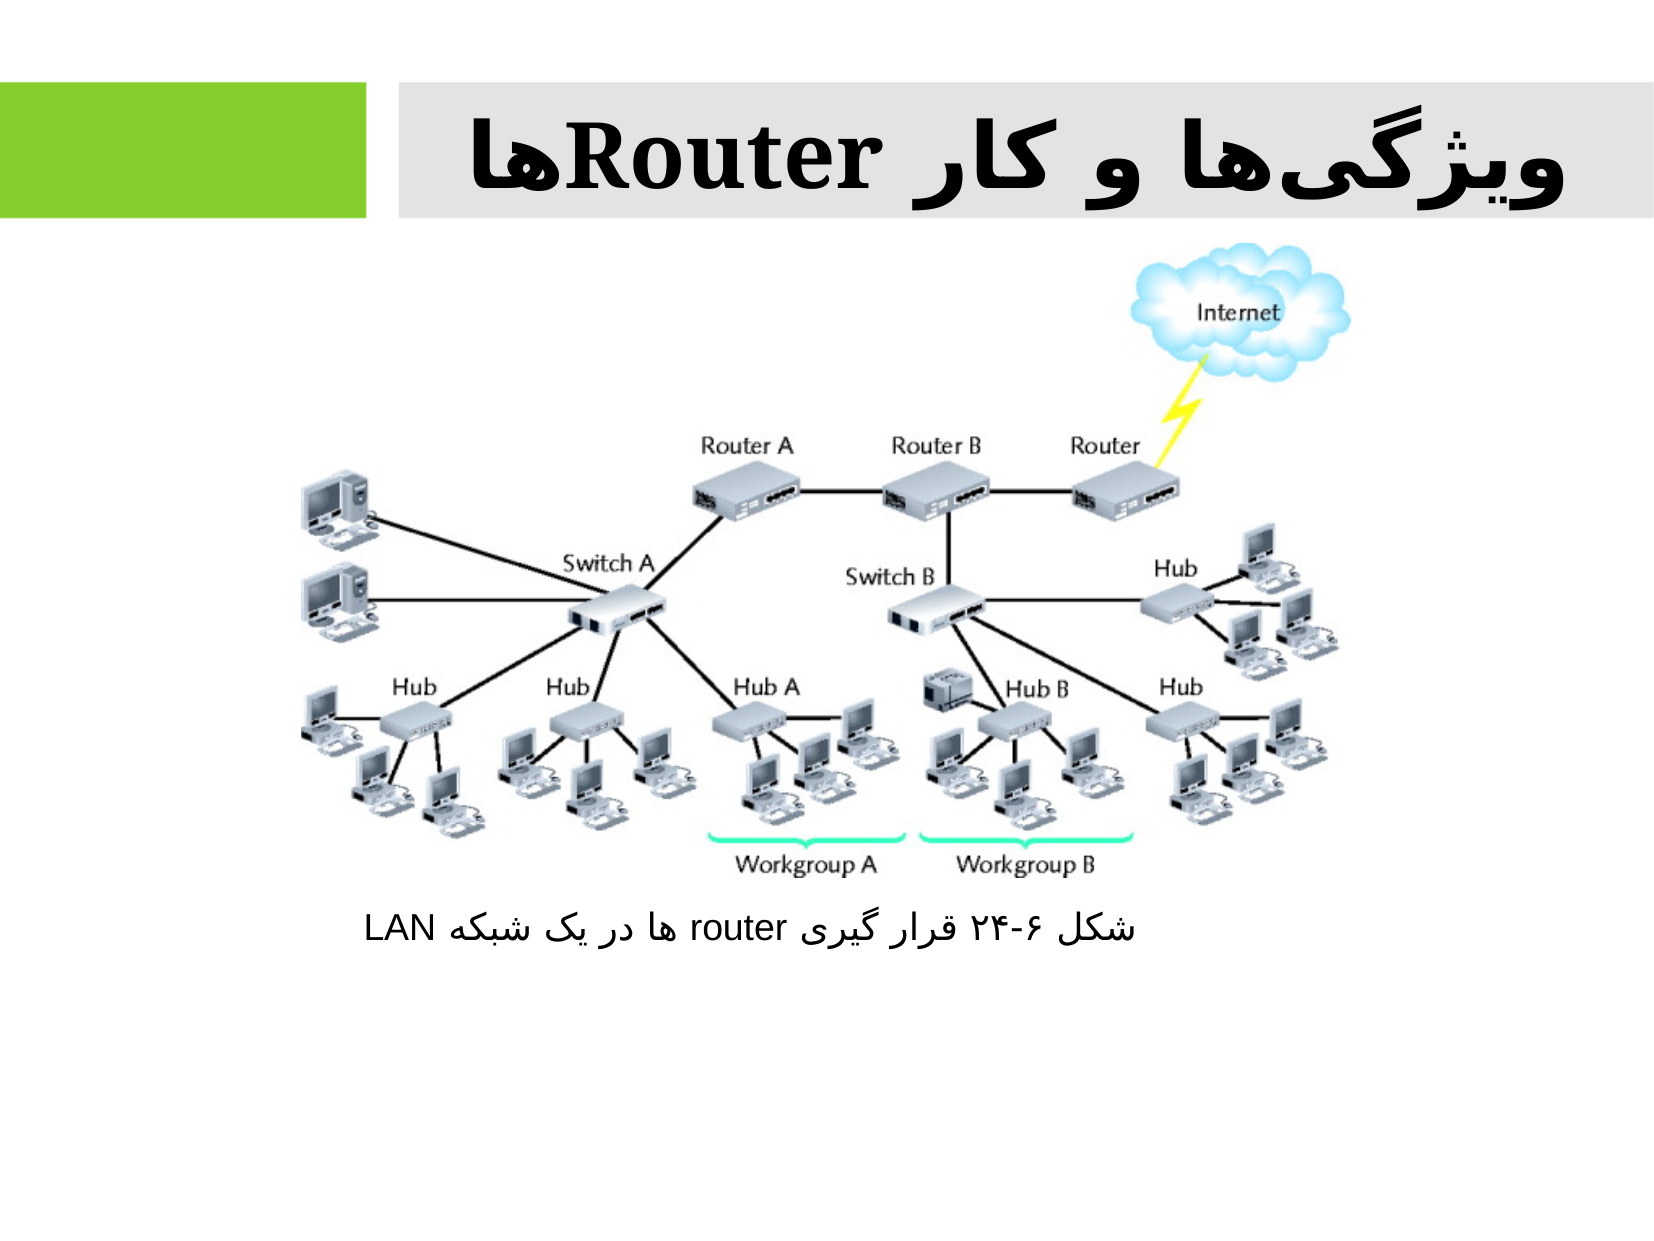

# ویژگی‌ها و کار Routerها
شکل ۶-۲۴ قرار گیری router ها در یک شبکه LAN